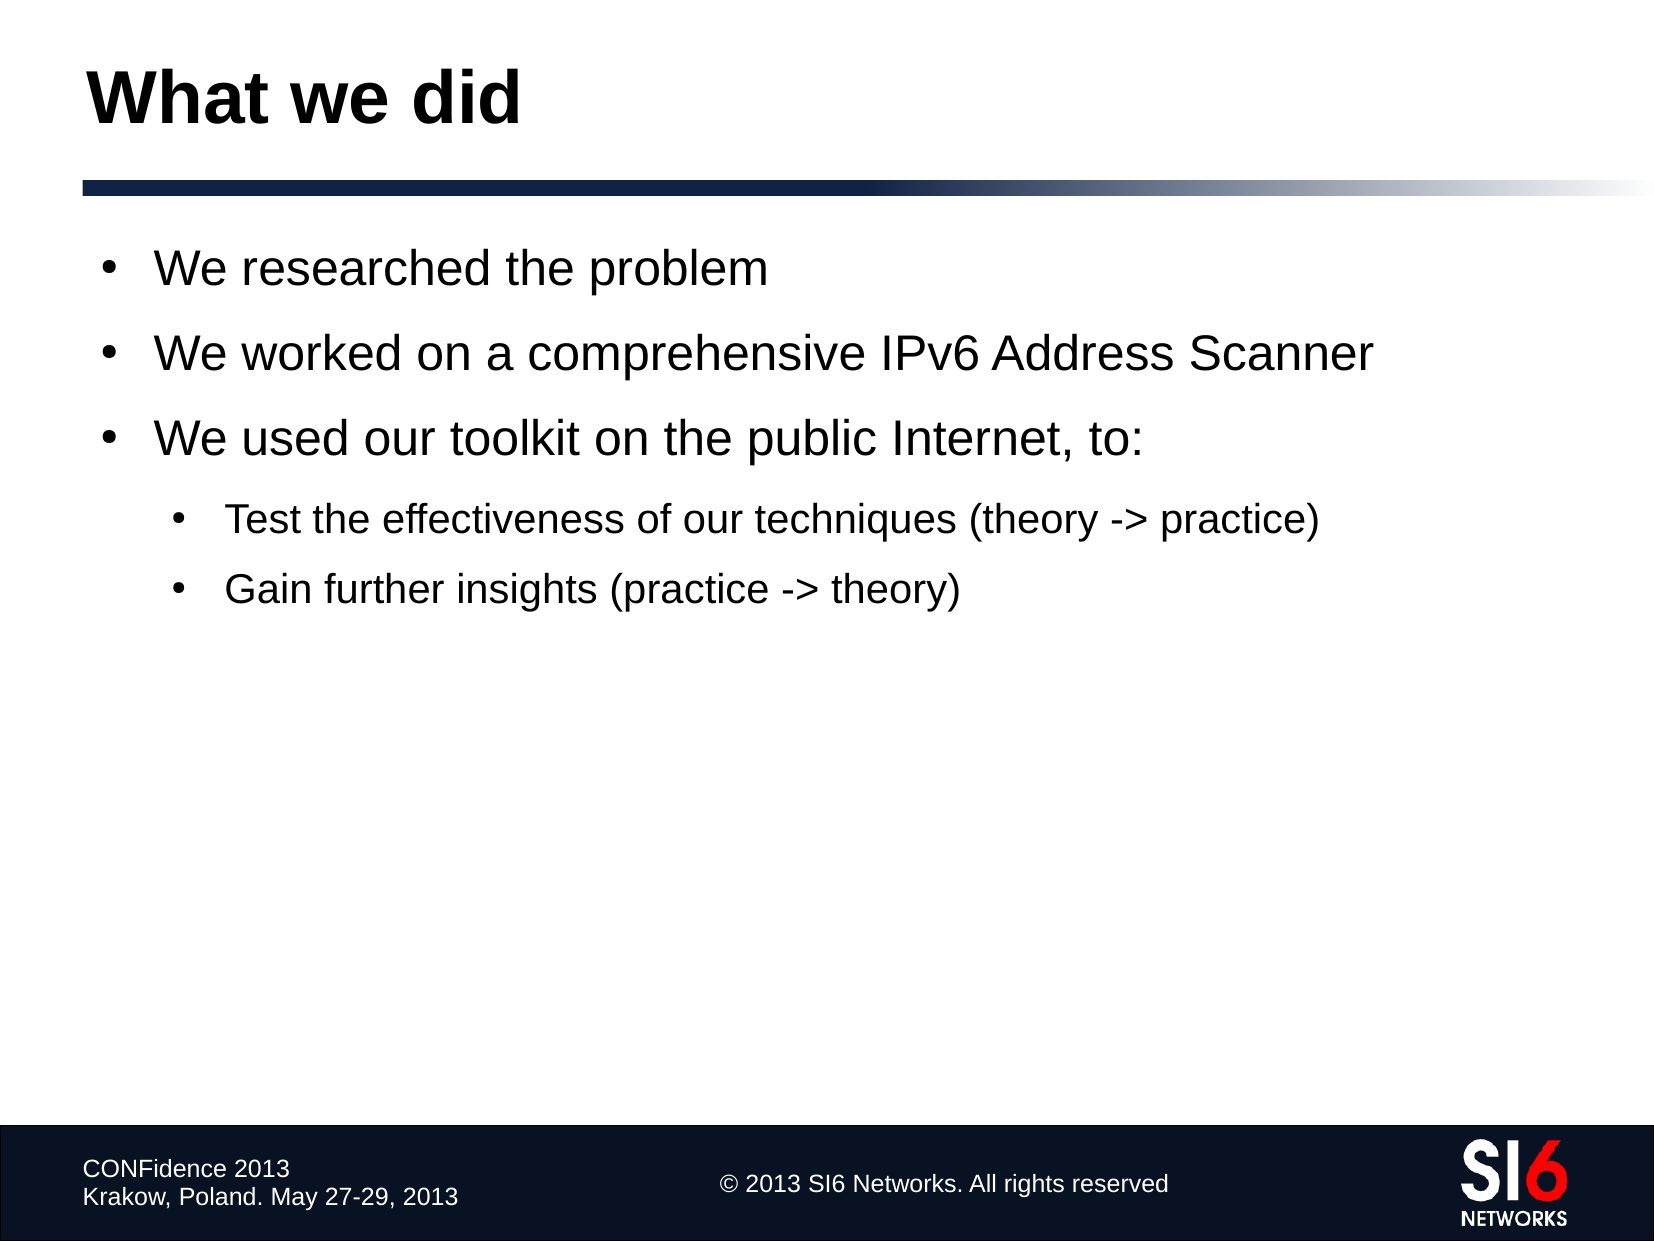

# What we did
We researched the problem
We worked on a comprehensive IPv6 Address Scanner
We used our toolkit on the public Internet, to:
Test the effectiveness of our techniques (theory -> practice)
Gain further insights (practice -> theory)